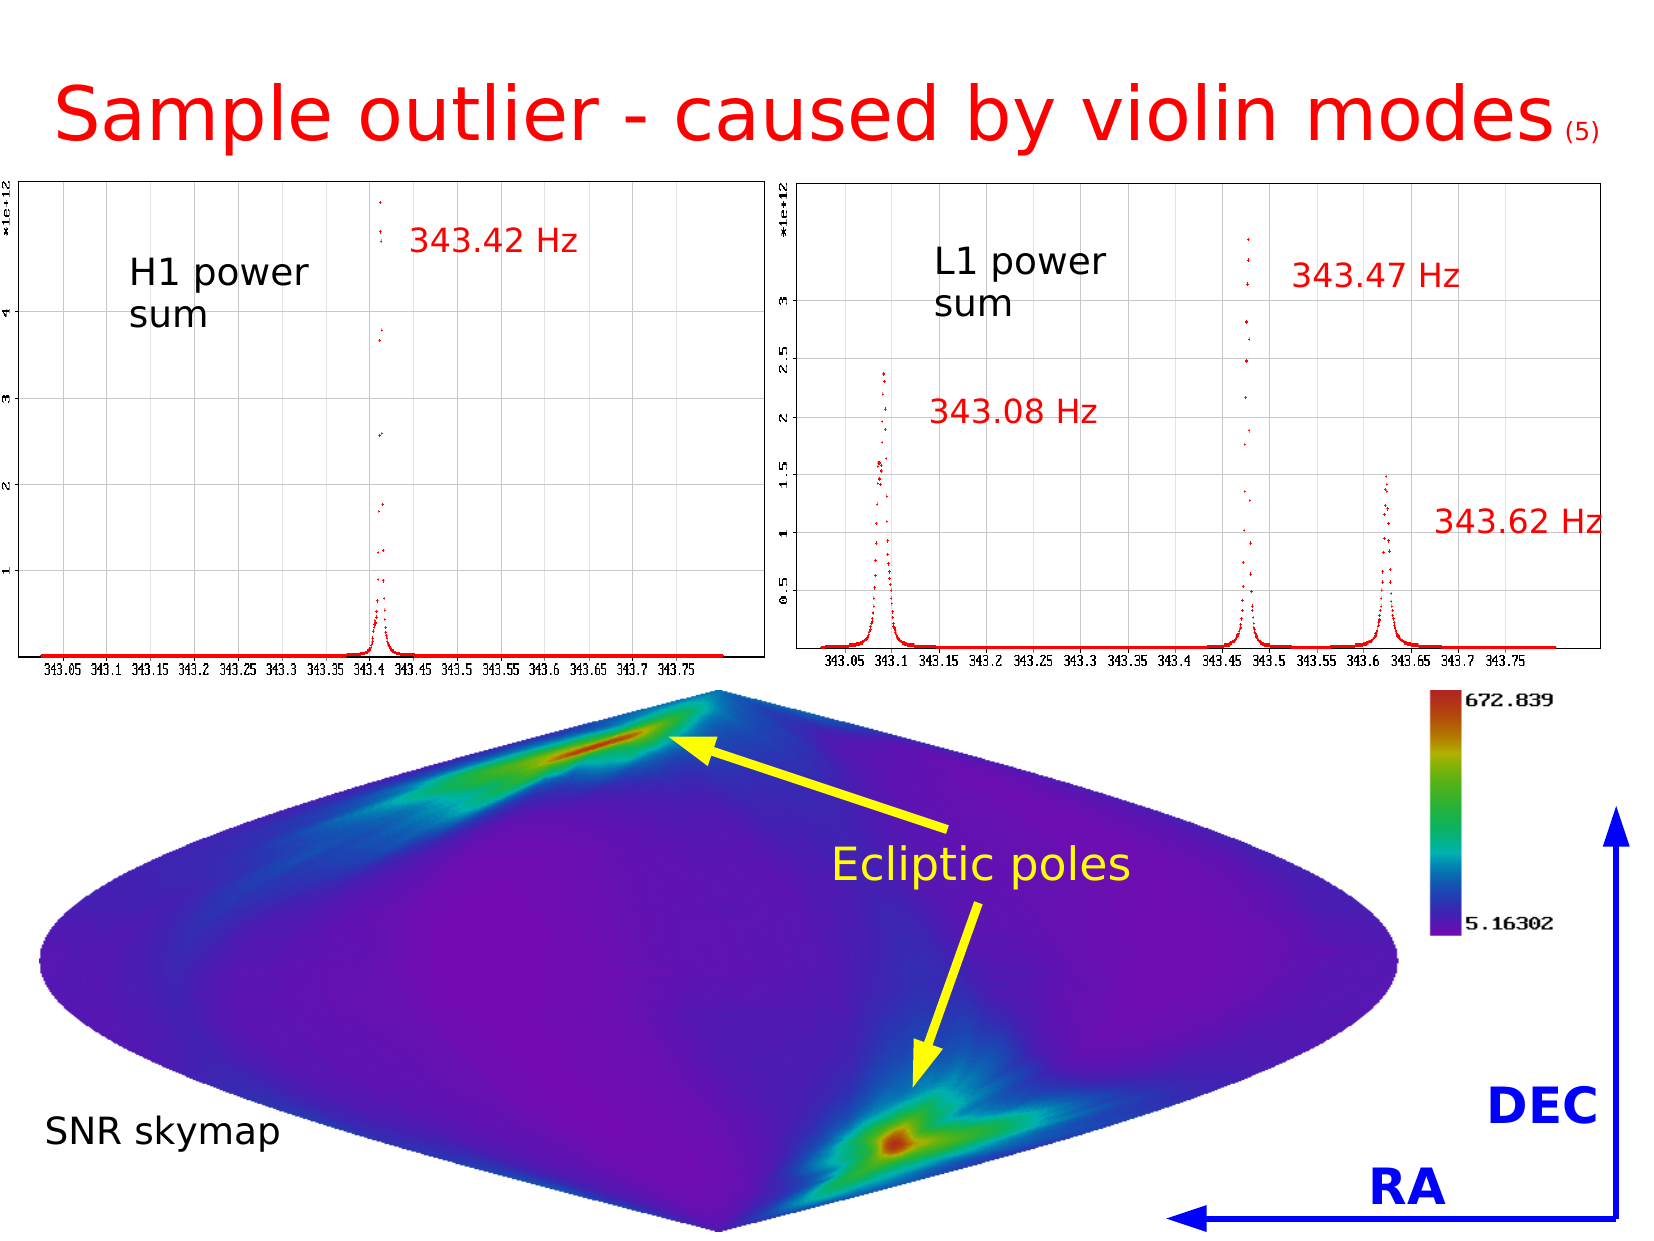

# Sample outlier - caused by violin modes (5)
343.42 Hz
L1 power sum
H1 power sum
343.47 Hz
343.08 Hz
343.62 Hz
Ecliptic poles
DEC
SNR skymap
RA